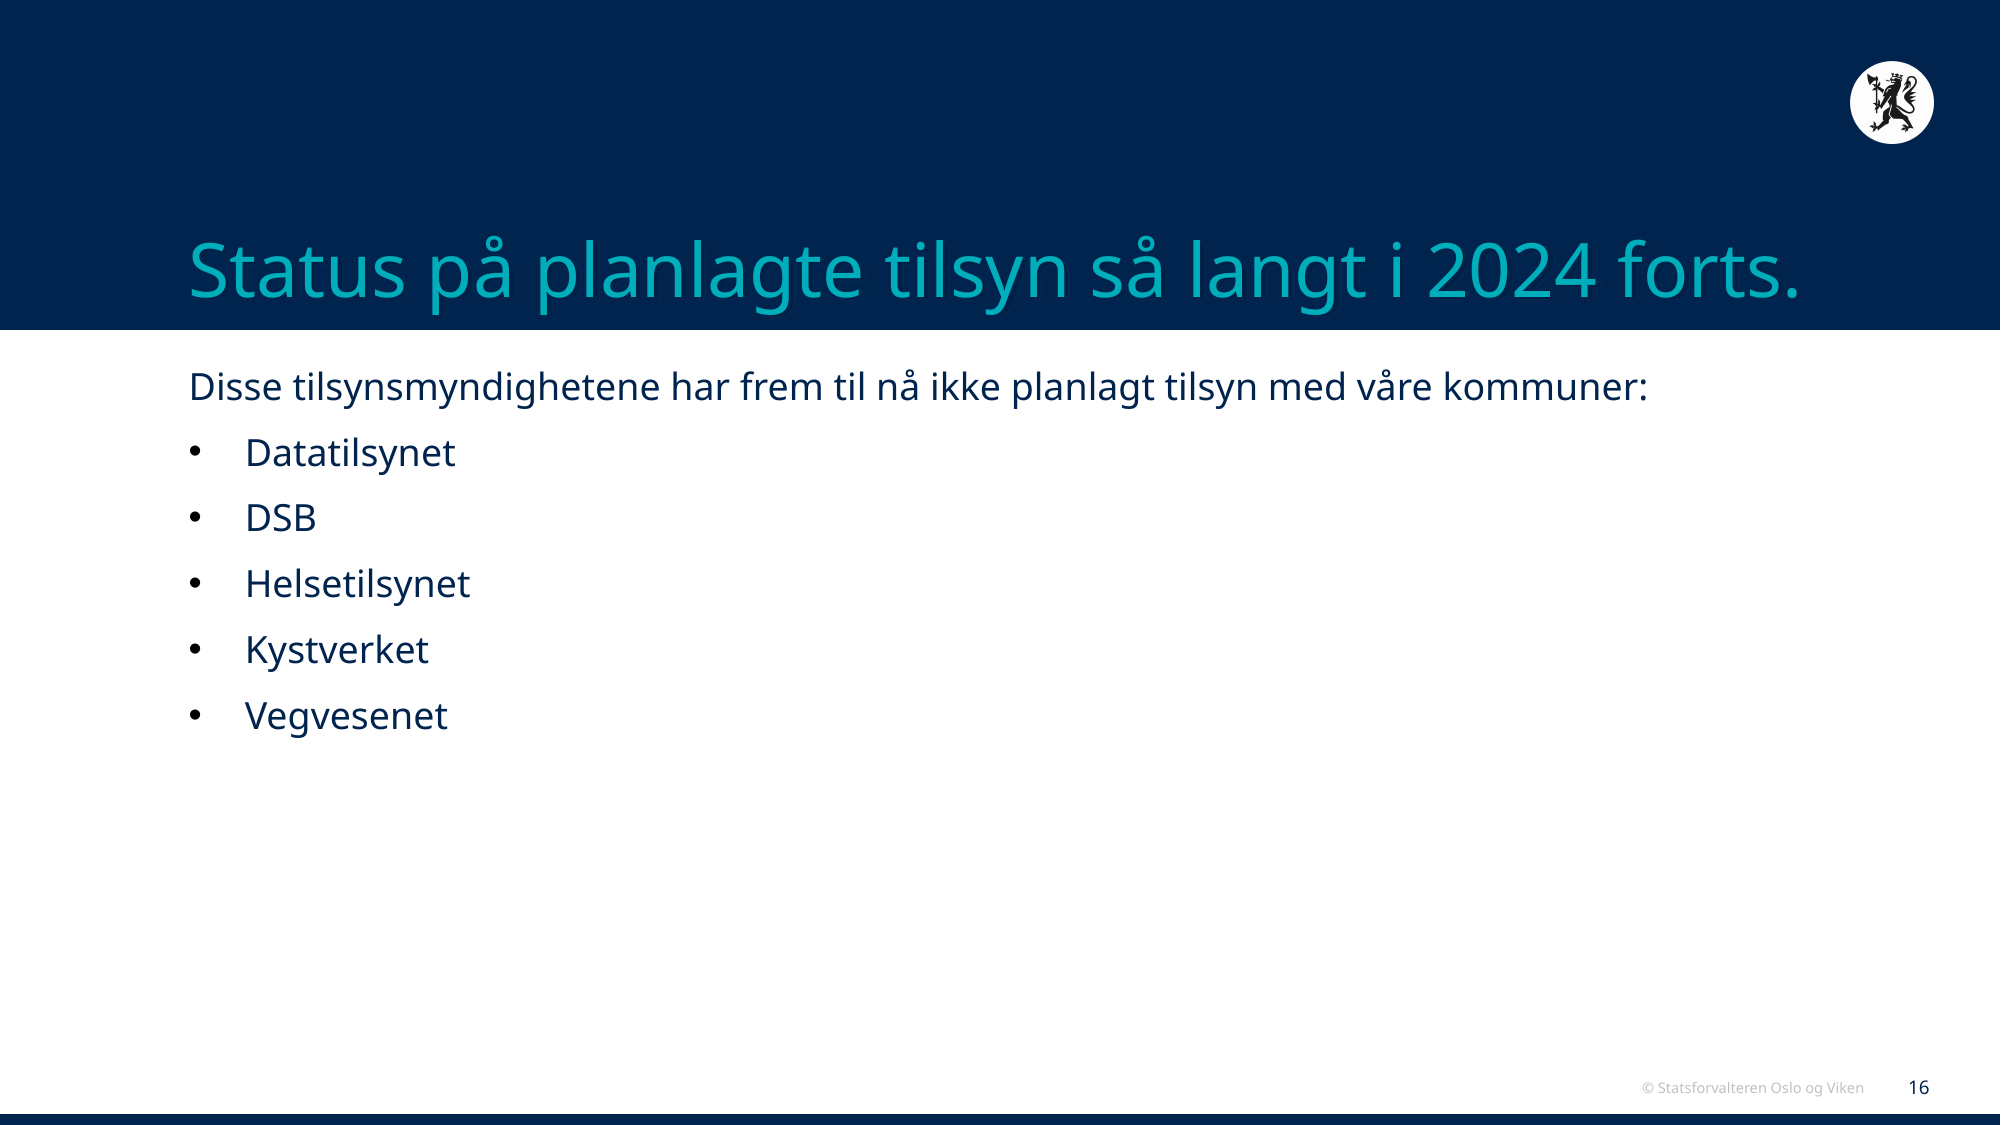

# Status på planlagte tilsyn så langt i 2024 forts.
Disse tilsynsmyndighetene har frem til nå ikke planlagt tilsyn med våre kommuner:
Datatilsynet
DSB
Helsetilsynet
Kystverket
Vegvesenet